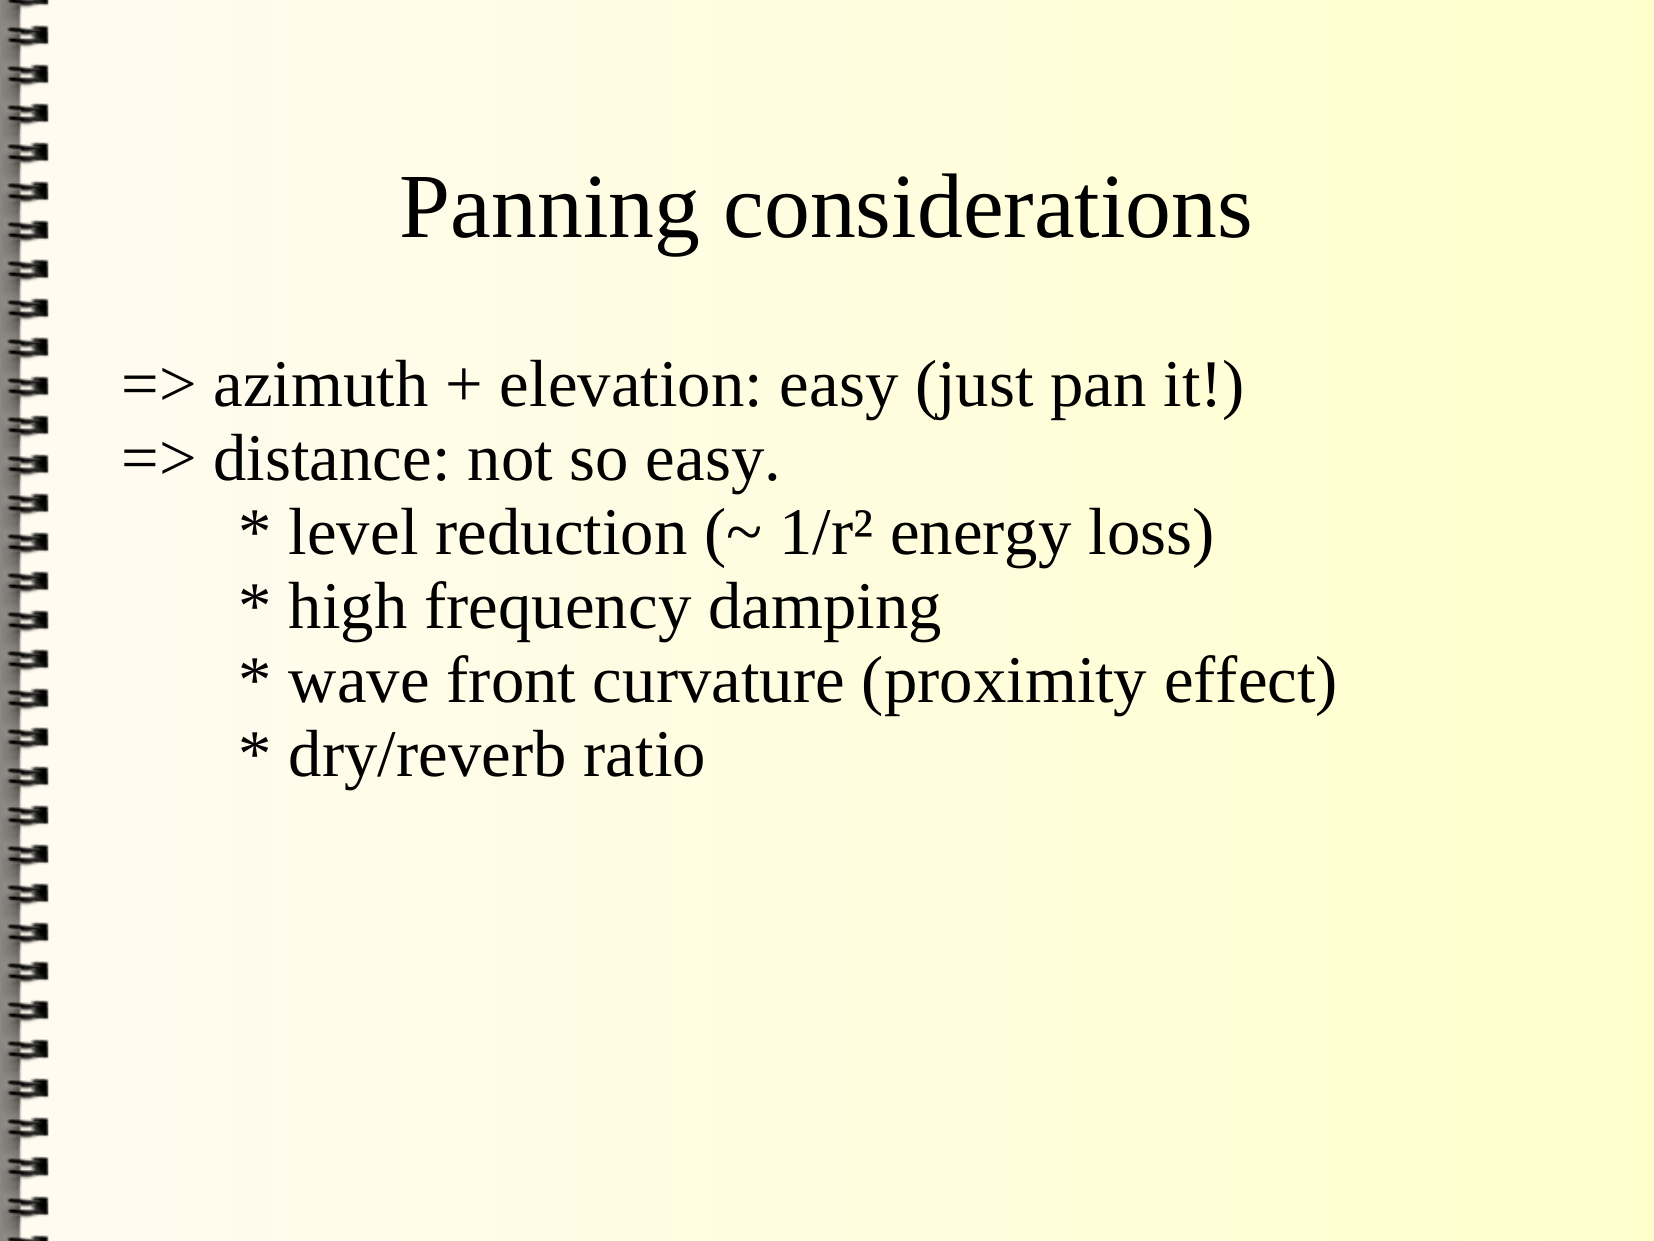

# Panning considerations
=> azimuth + elevation: easy (just pan it!)
=> distance: not so easy.
 * level reduction (~ 1/r² energy loss)
 * high frequency damping
 * wave front curvature (proximity effect)
 * dry/reverb ratio